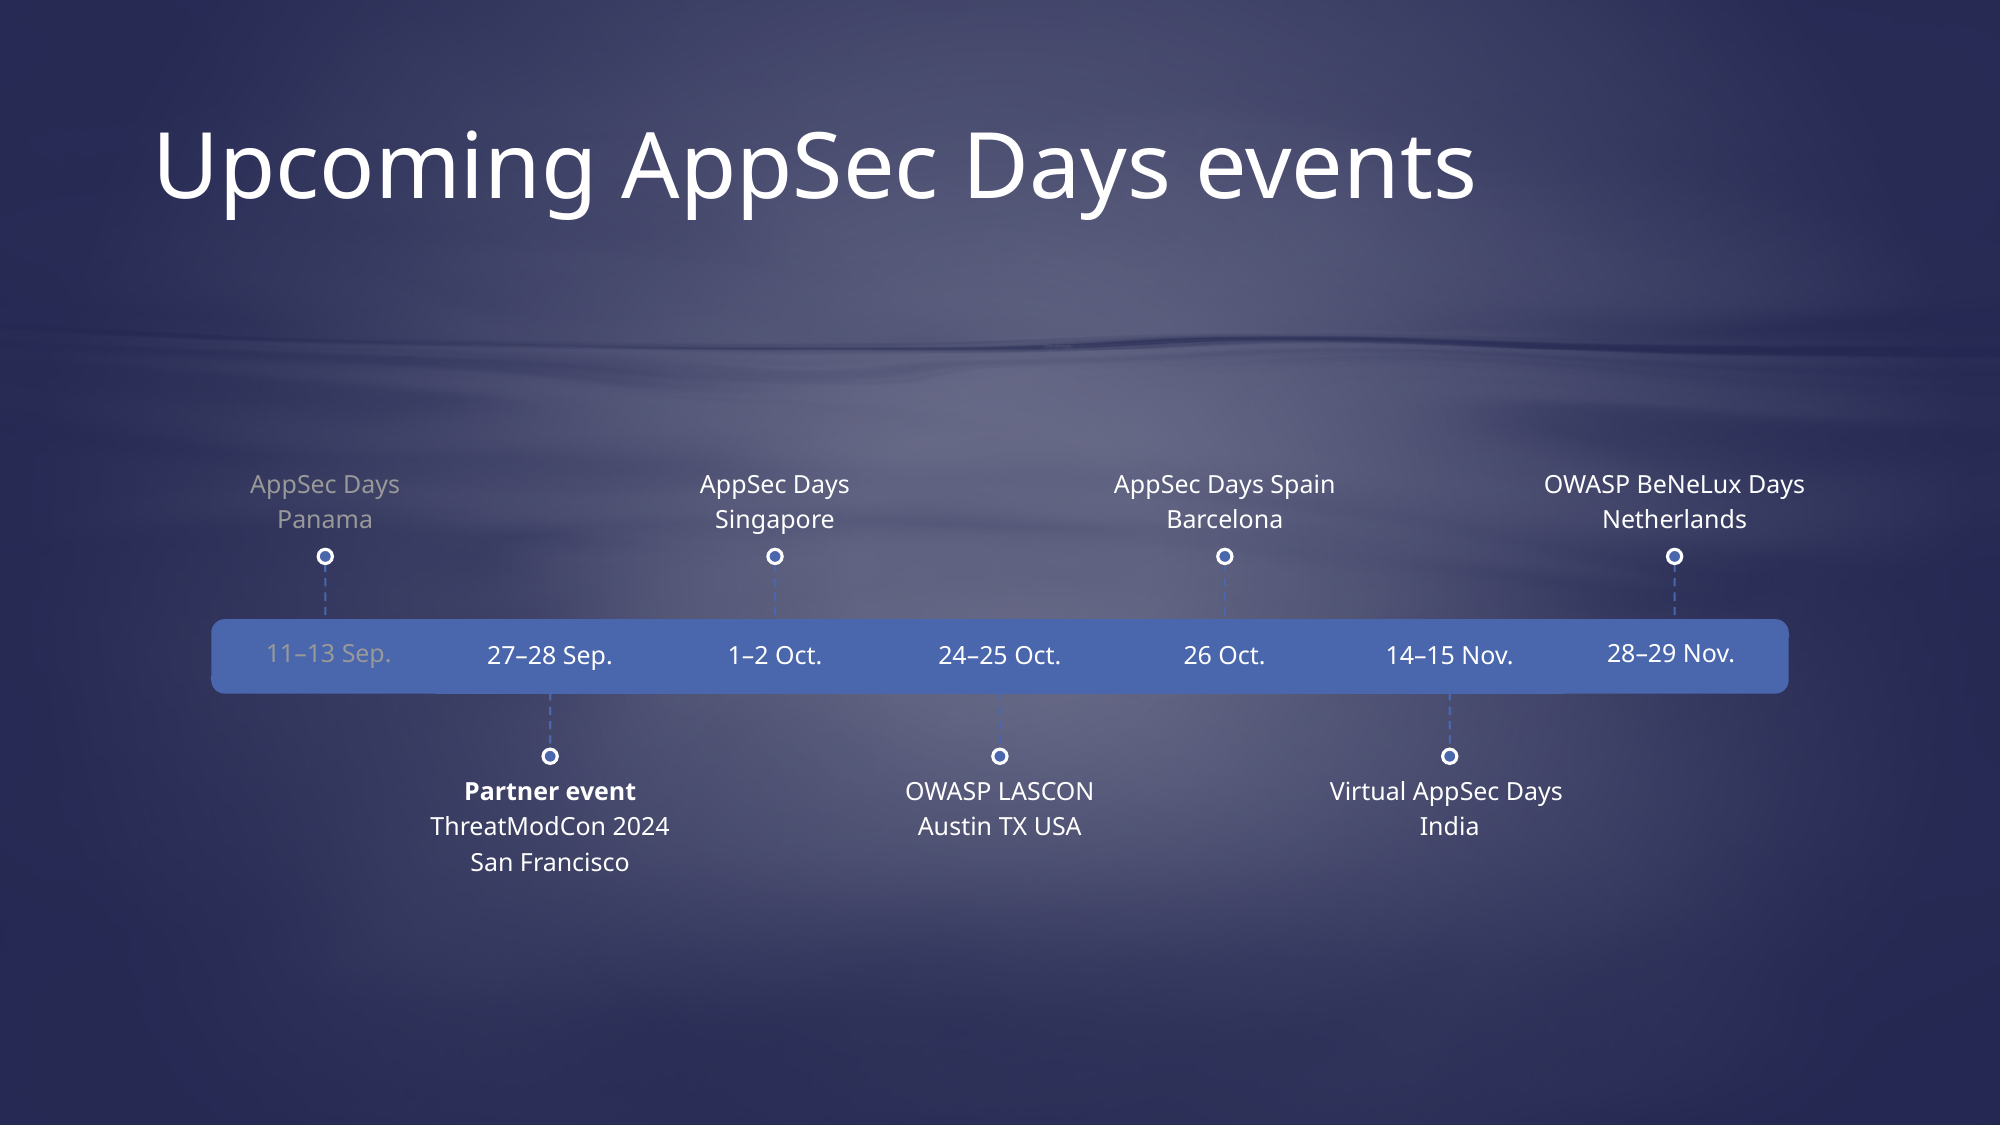

# Upcoming AppSec Days events
AppSec Days
Panama
AppSec Days
Singapore
AppSec Days Spain
Barcelona
OWASP BeNeLux Days
Netherlands
28–29 Nov.
11–13 Sep.
27–28 Sep.
1–2 Oct.
24–25 Oct.
26 Oct.
14–15 Nov.
Partner event
ThreatModCon 2024
San Francisco
OWASP LASCON
Austin TX USA
Virtual AppSec Days
India